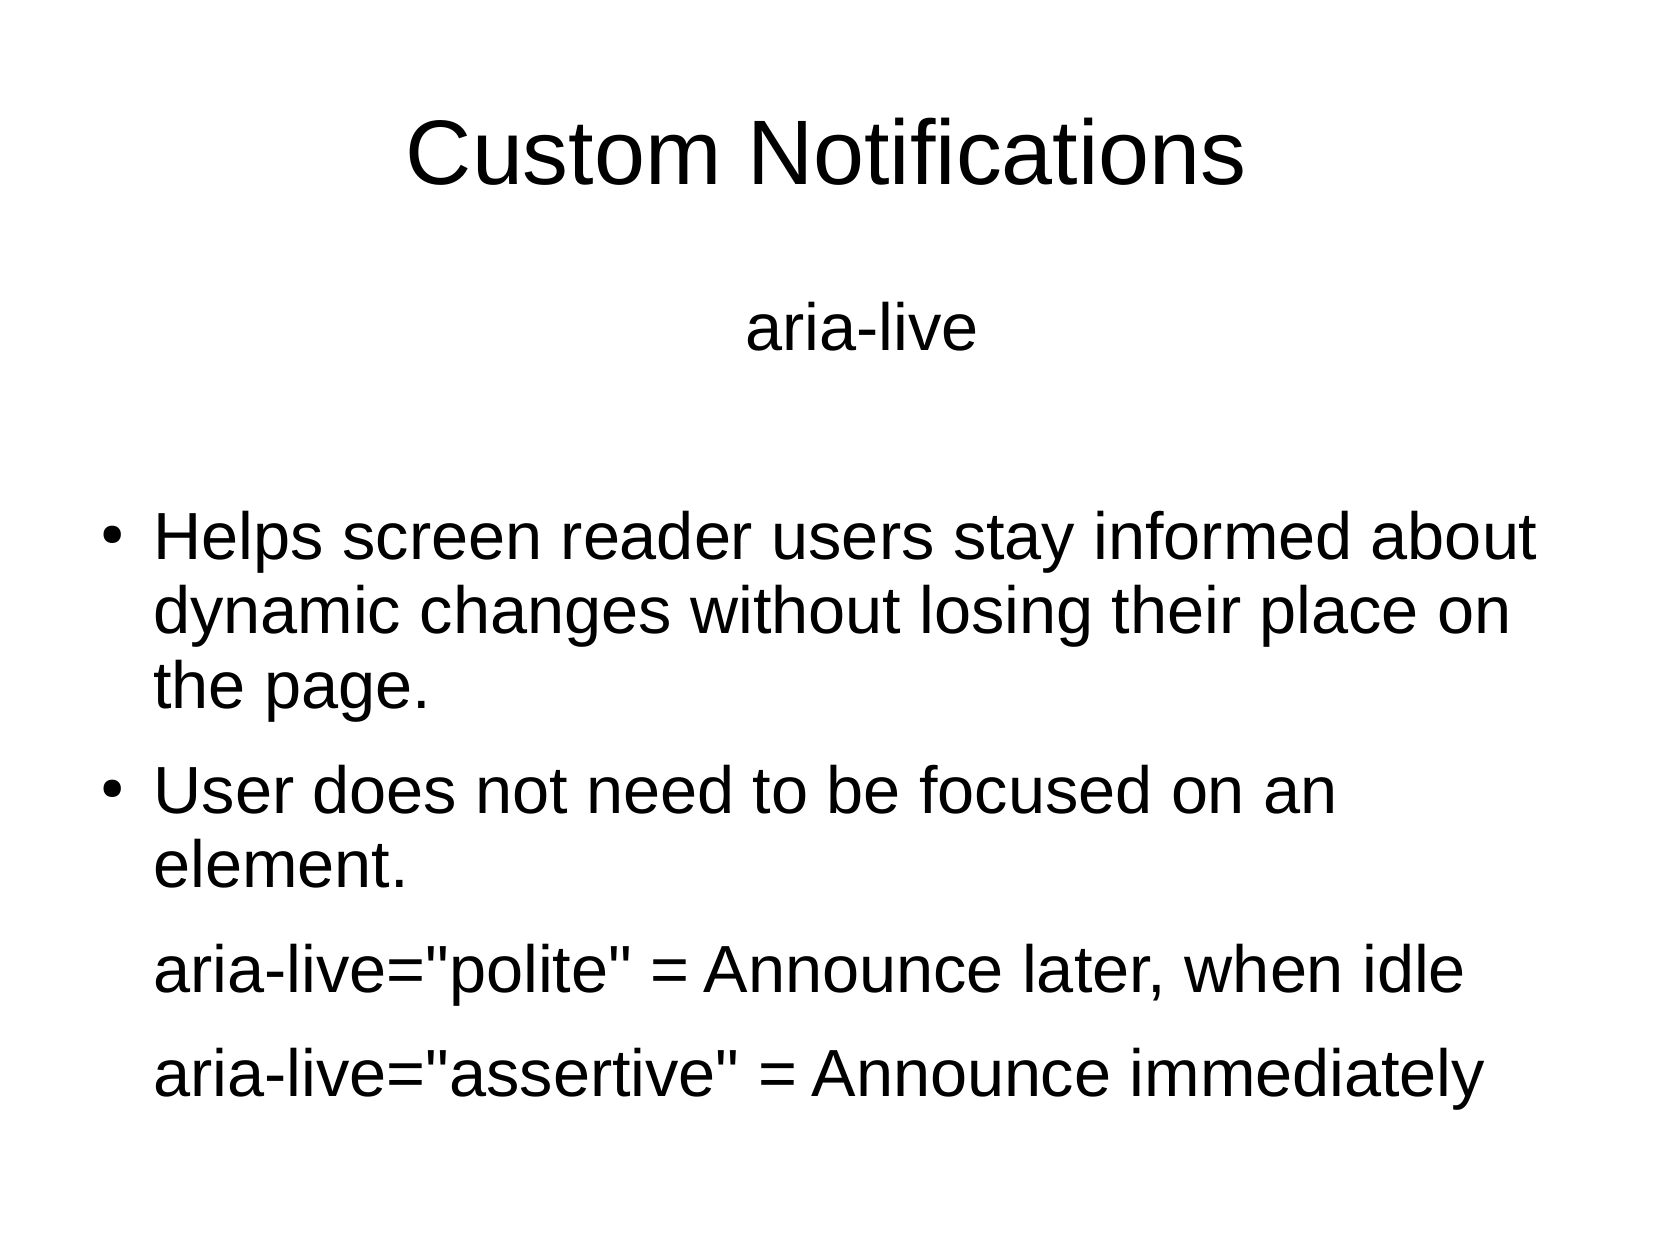

# Custom Notifications
aria-live
Helps screen reader users stay informed about dynamic changes without losing their place on the page.
User does not need to be focused on an element.
aria-live="polite" = Announce later, when idle
aria-live="assertive" = Announce immediately